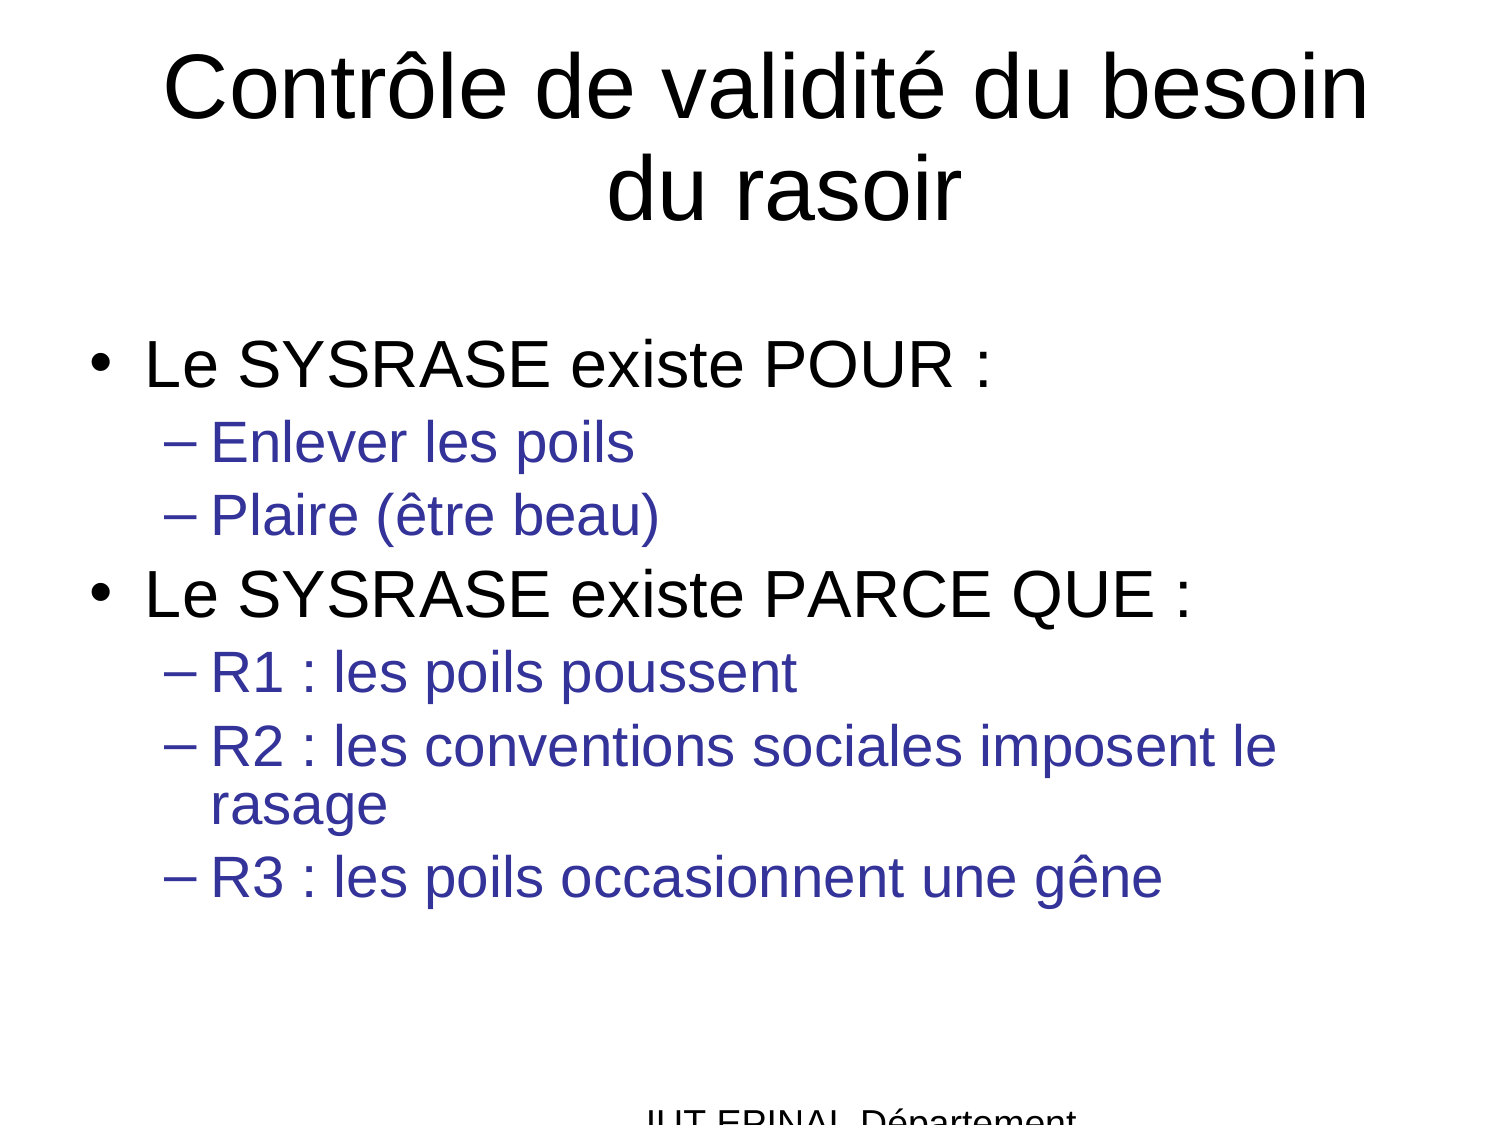

# Contrôle de validité du besoin du rasoir
Le SYSRASE existe POUR :
Enlever les poils
Plaire (être beau)
Le SYSRASE existe PARCE QUE :
R1 : les poils poussent
R2 : les conventions sociales imposent le rasage
R3 : les poils occasionnent une gêne